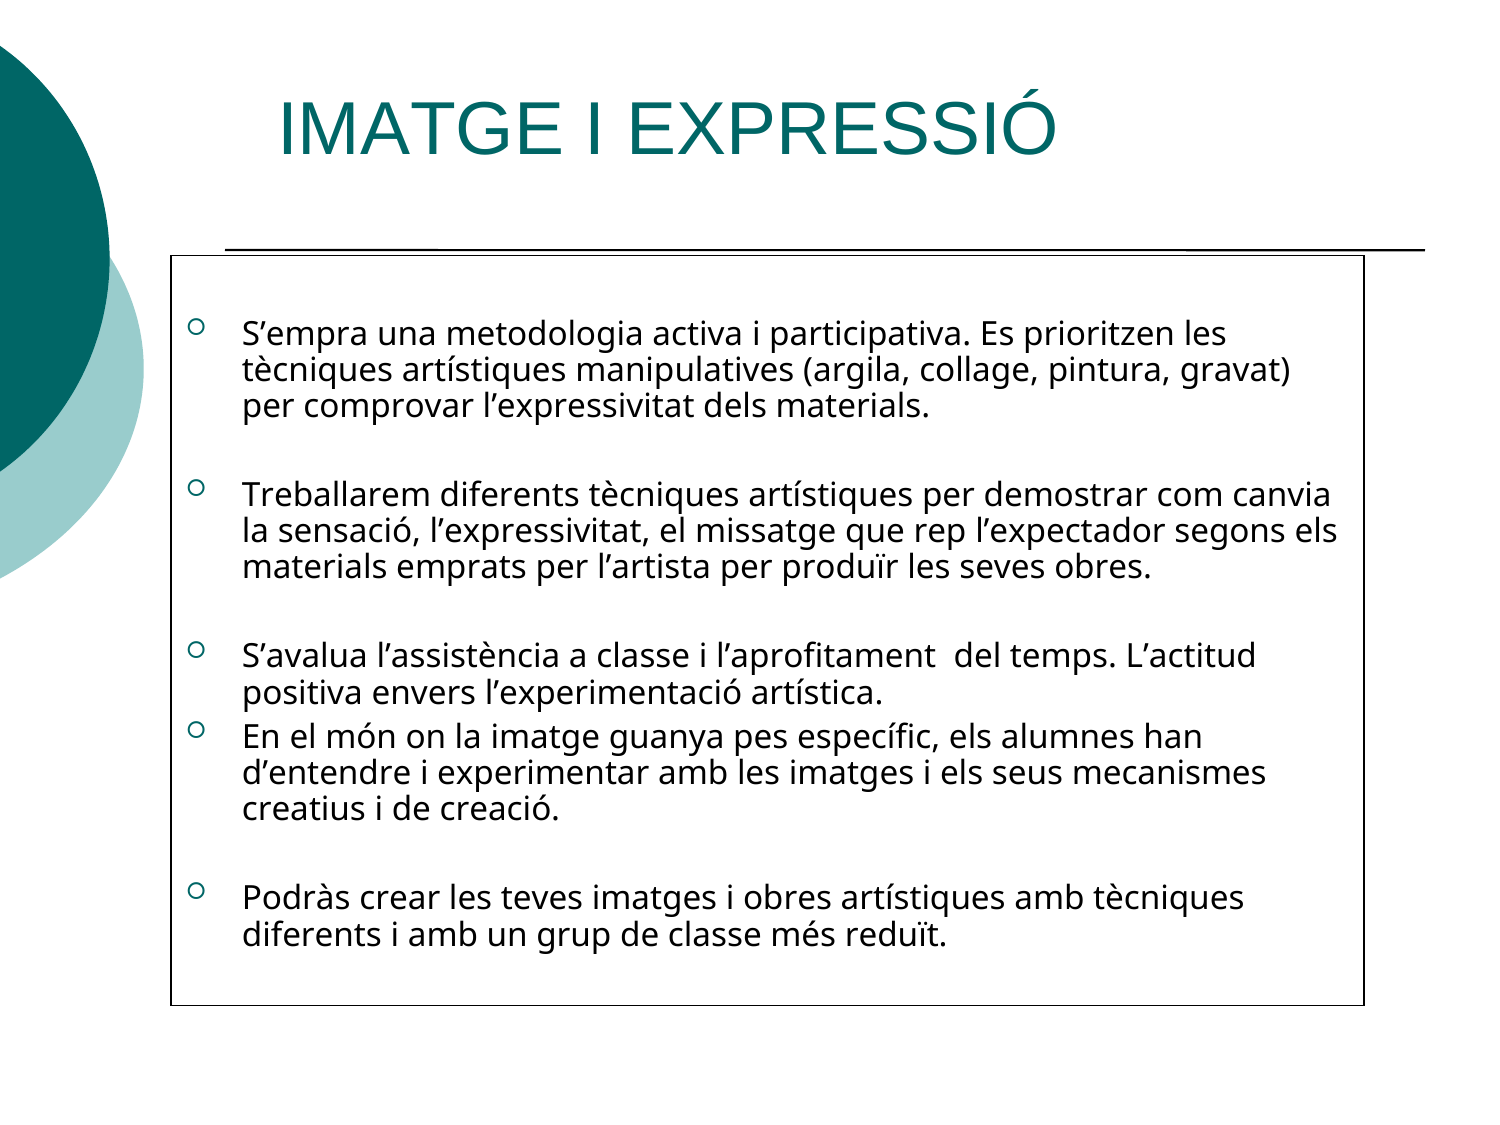

# IMATGE I EXPRESSIÓ
S’empra una metodologia activa i participativa. Es prioritzen les tècniques artístiques manipulatives (argila, collage, pintura, gravat) per comprovar l’expressivitat dels materials.
Treballarem diferents tècniques artístiques per demostrar com canvia la sensació, l’expressivitat, el missatge que rep l’expectador segons els materials emprats per l’artista per produïr les seves obres.
S’avalua l’assistència a classe i l’aprofitament del temps. L’actitud positiva envers l’experimentació artística.
En el món on la imatge guanya pes específic, els alumnes han d’entendre i experimentar amb les imatges i els seus mecanismes creatius i de creació.
Podràs crear les teves imatges i obres artístiques amb tècniques diferents i amb un grup de classe més reduït.